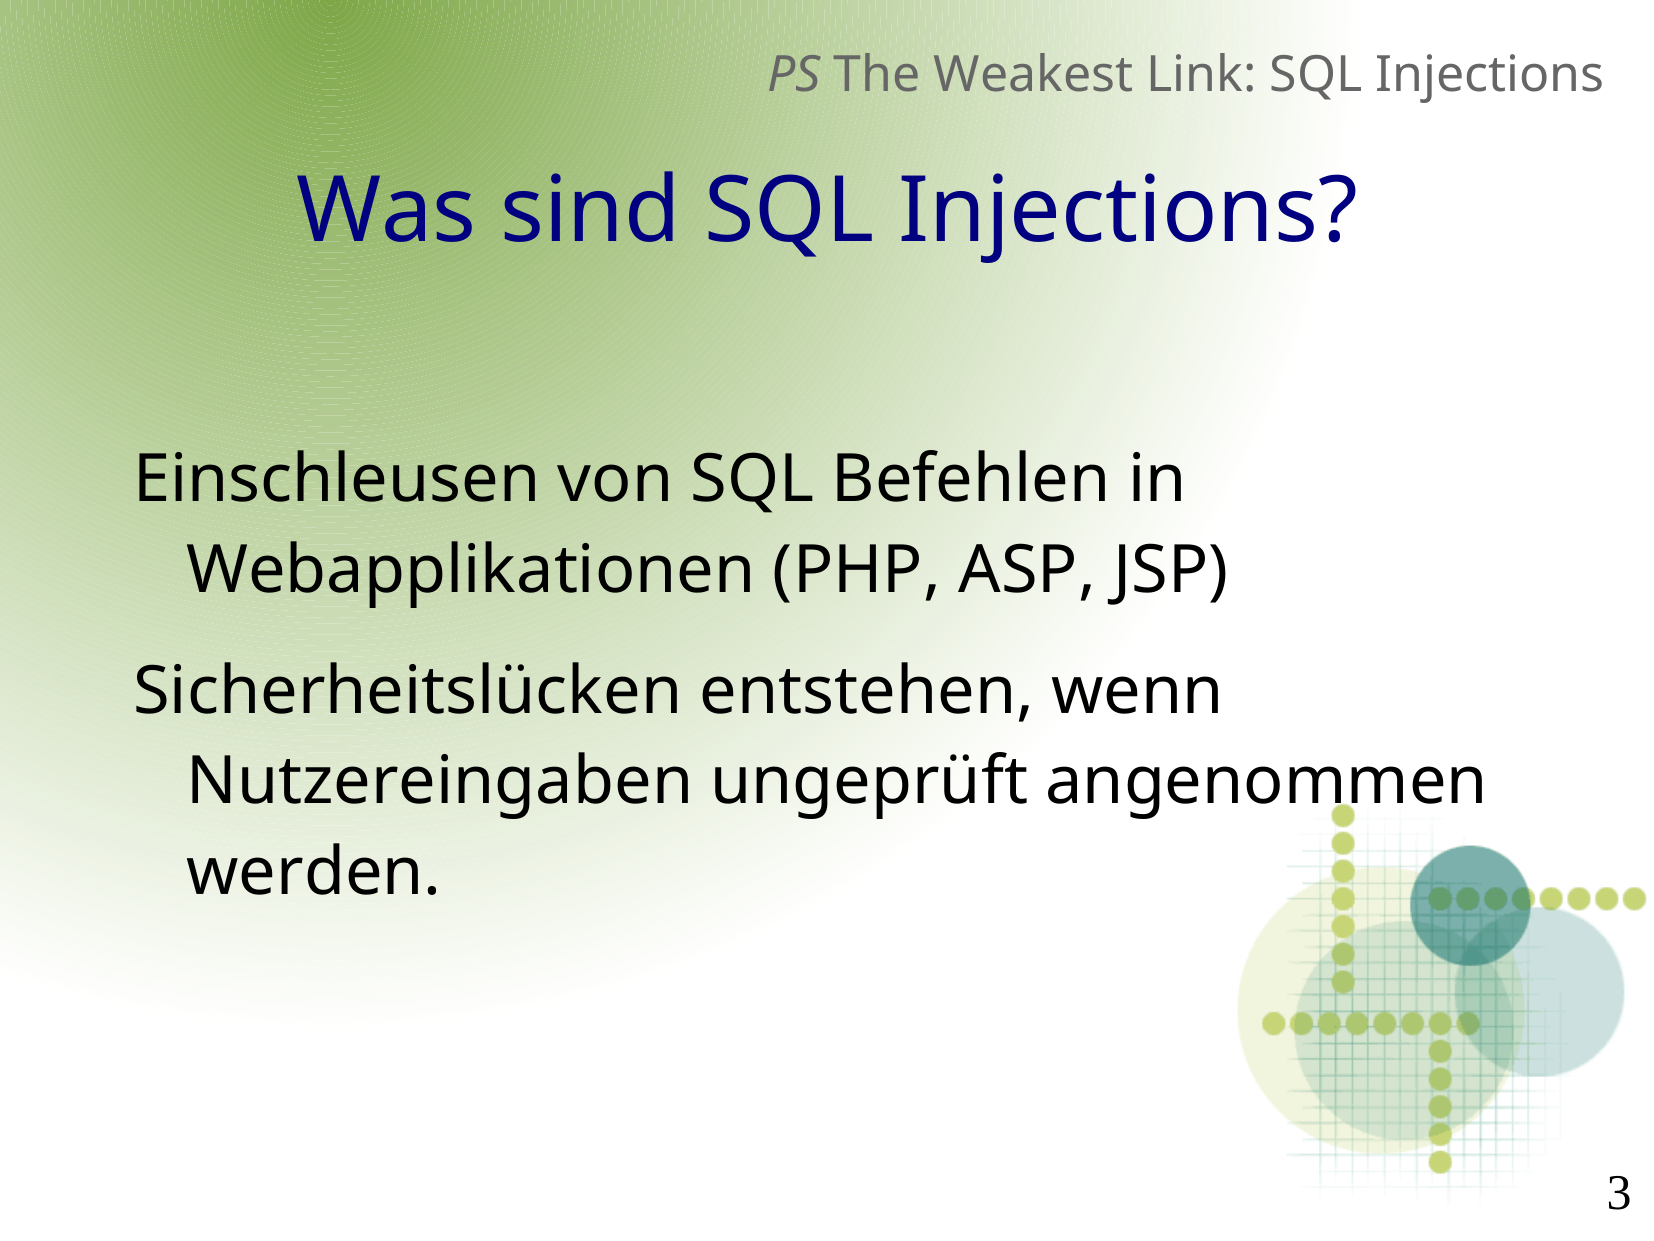

# Was sind SQL Injections?
Einschleusen von SQL Befehlen in Webapplikationen (PHP, ASP, JSP)
Sicherheitslücken entstehen, wenn Nutzereingaben ungeprüft angenommen werden.